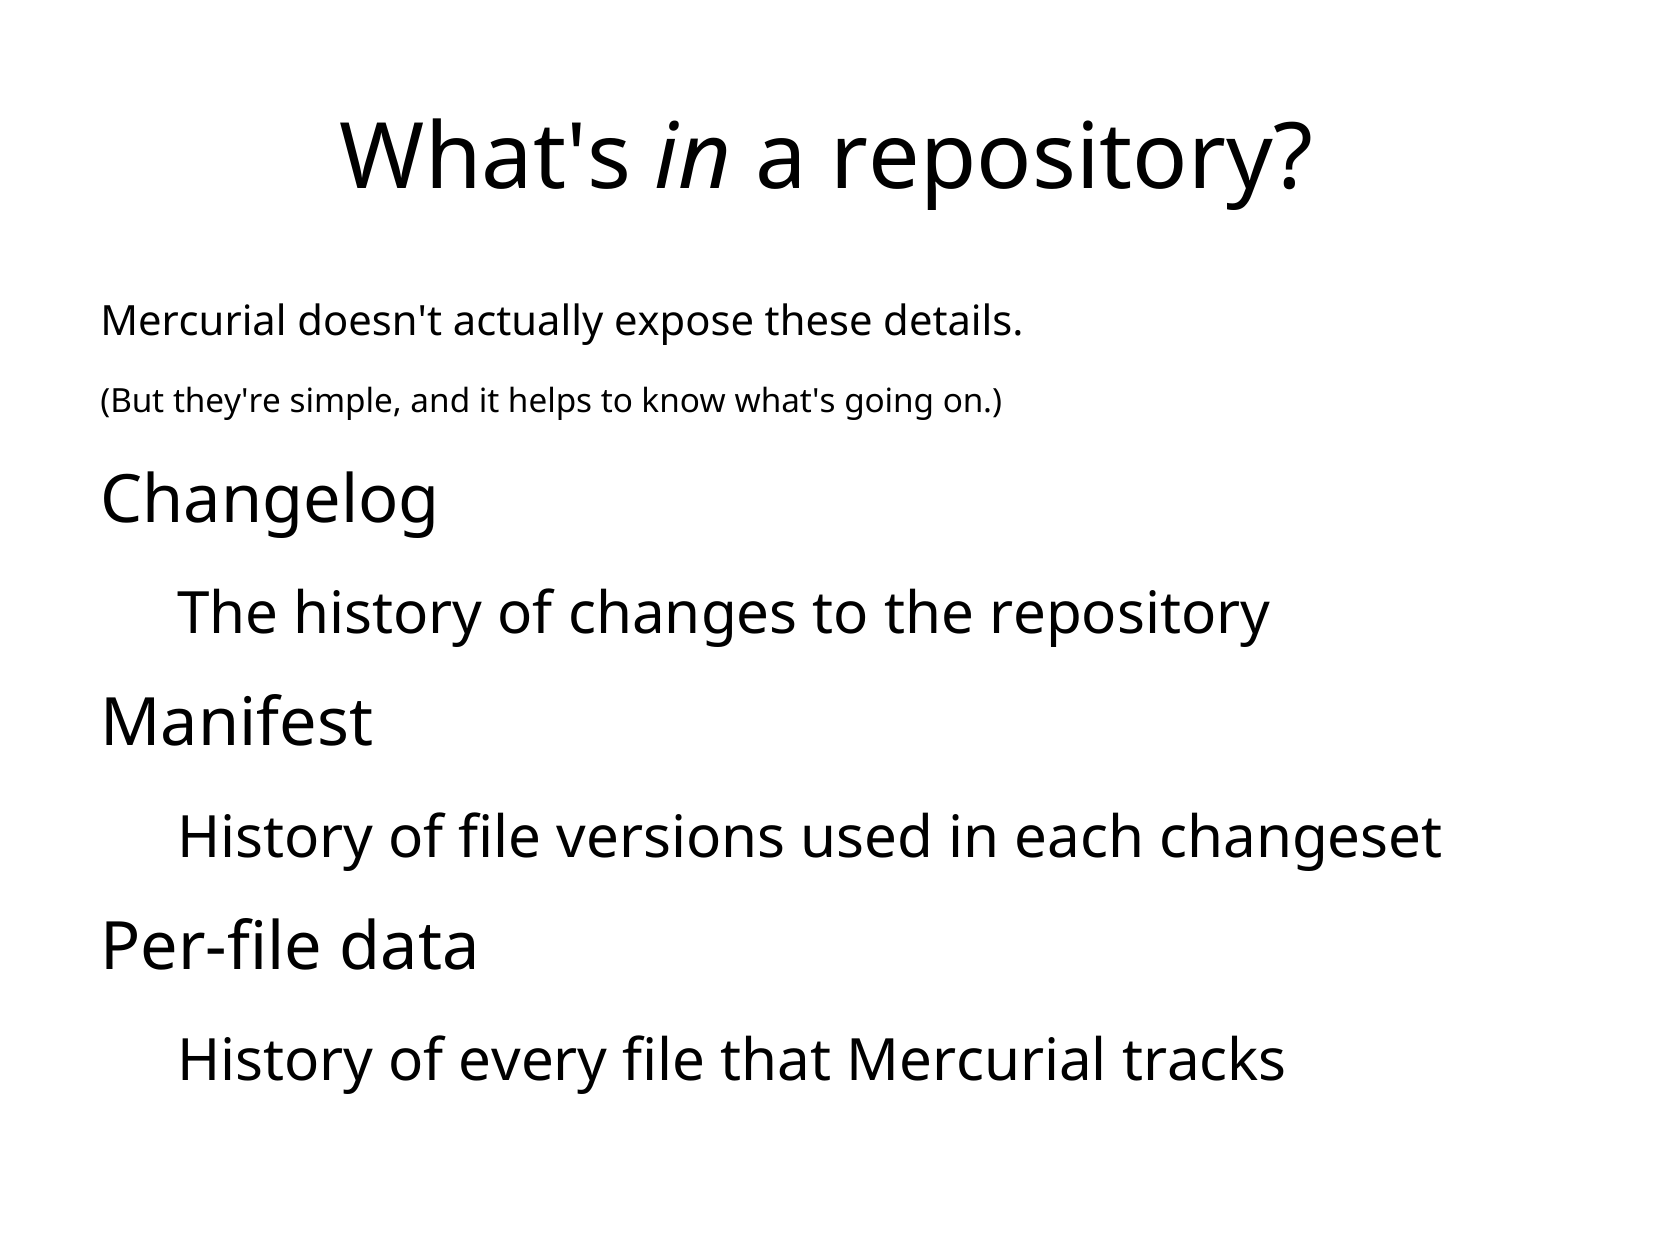

# What's in a repository?
Mercurial doesn't actually expose these details.
(But they're simple, and it helps to know what's going on.)
Changelog
The history of changes to the repository
Manifest
History of file versions used in each changeset
Per-file data
History of every file that Mercurial tracks